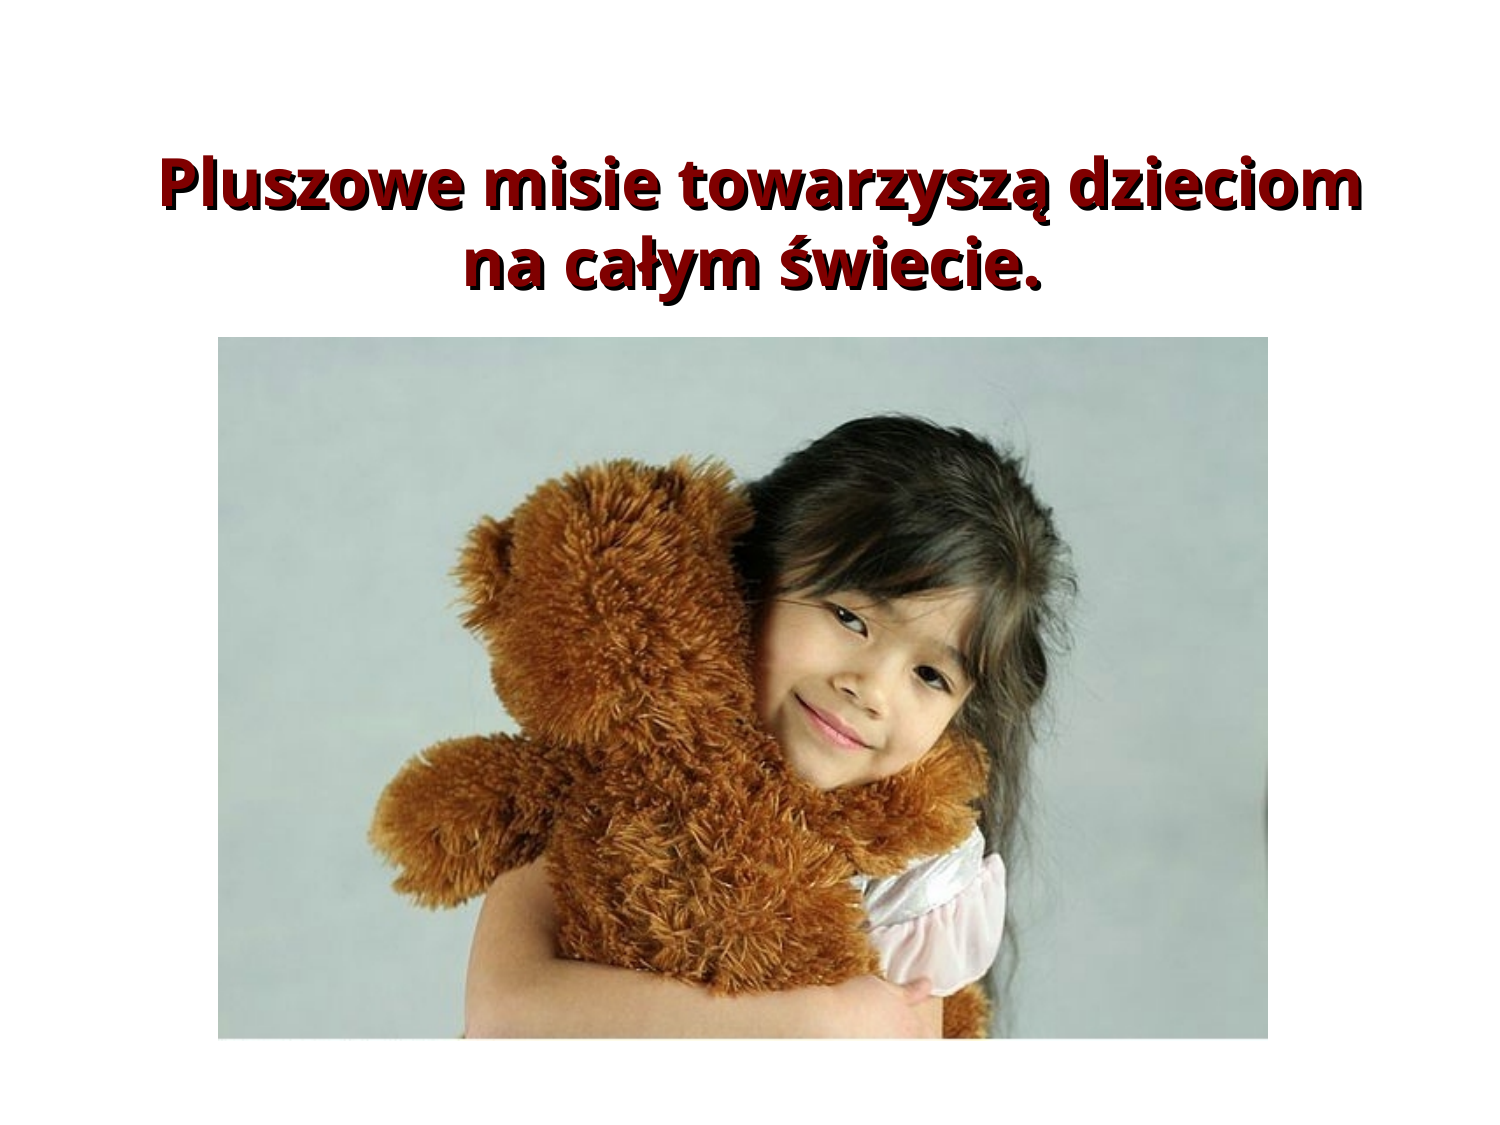

# Pluszowe misie towarzyszą dzieciom na całym świecie.